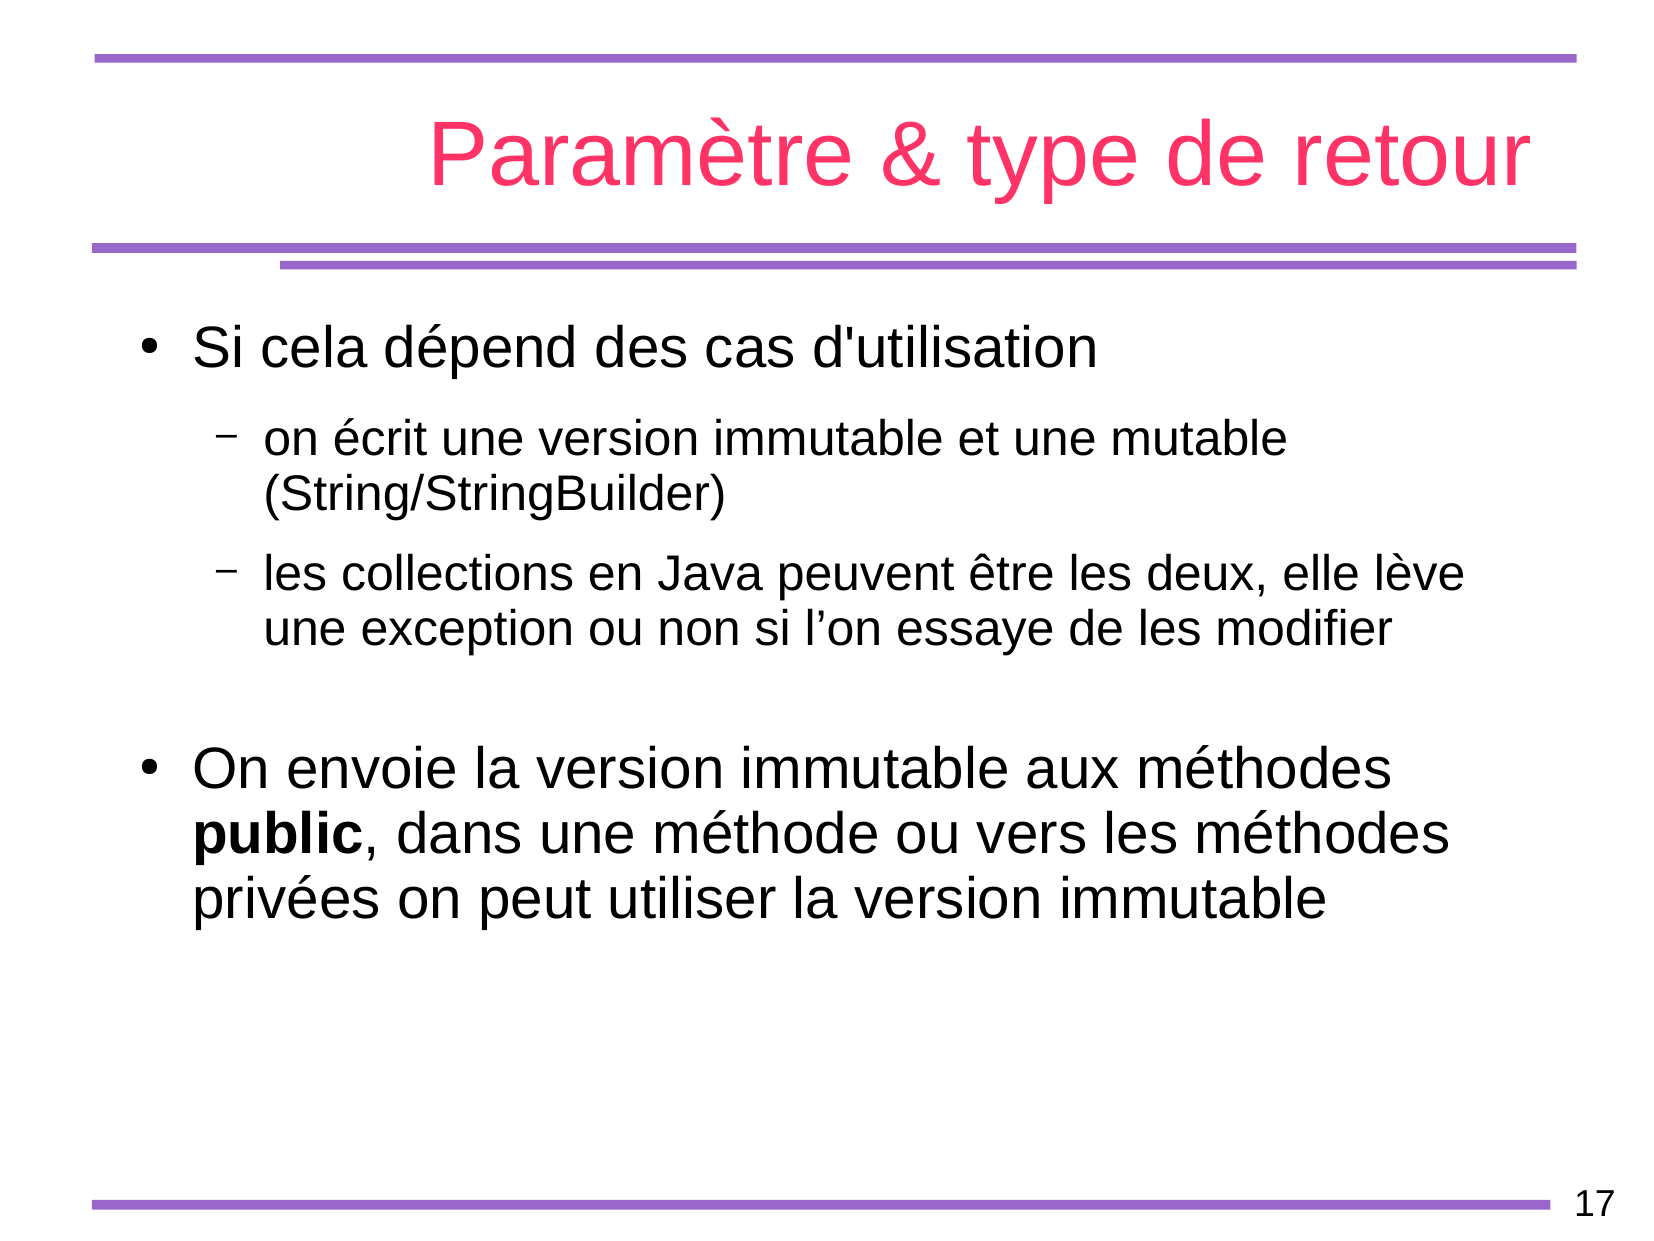

# Paramètre & type de retour
Si cela dépend des cas d'utilisation
on écrit une version immutable et une mutable (String/StringBuilder)
les collections en Java peuvent être les deux, elle lève une exception ou non si l’on essaye de les modifier
On envoie la version immutable aux méthodes public, dans une méthode ou vers les méthodes privées on peut utiliser la version immutable